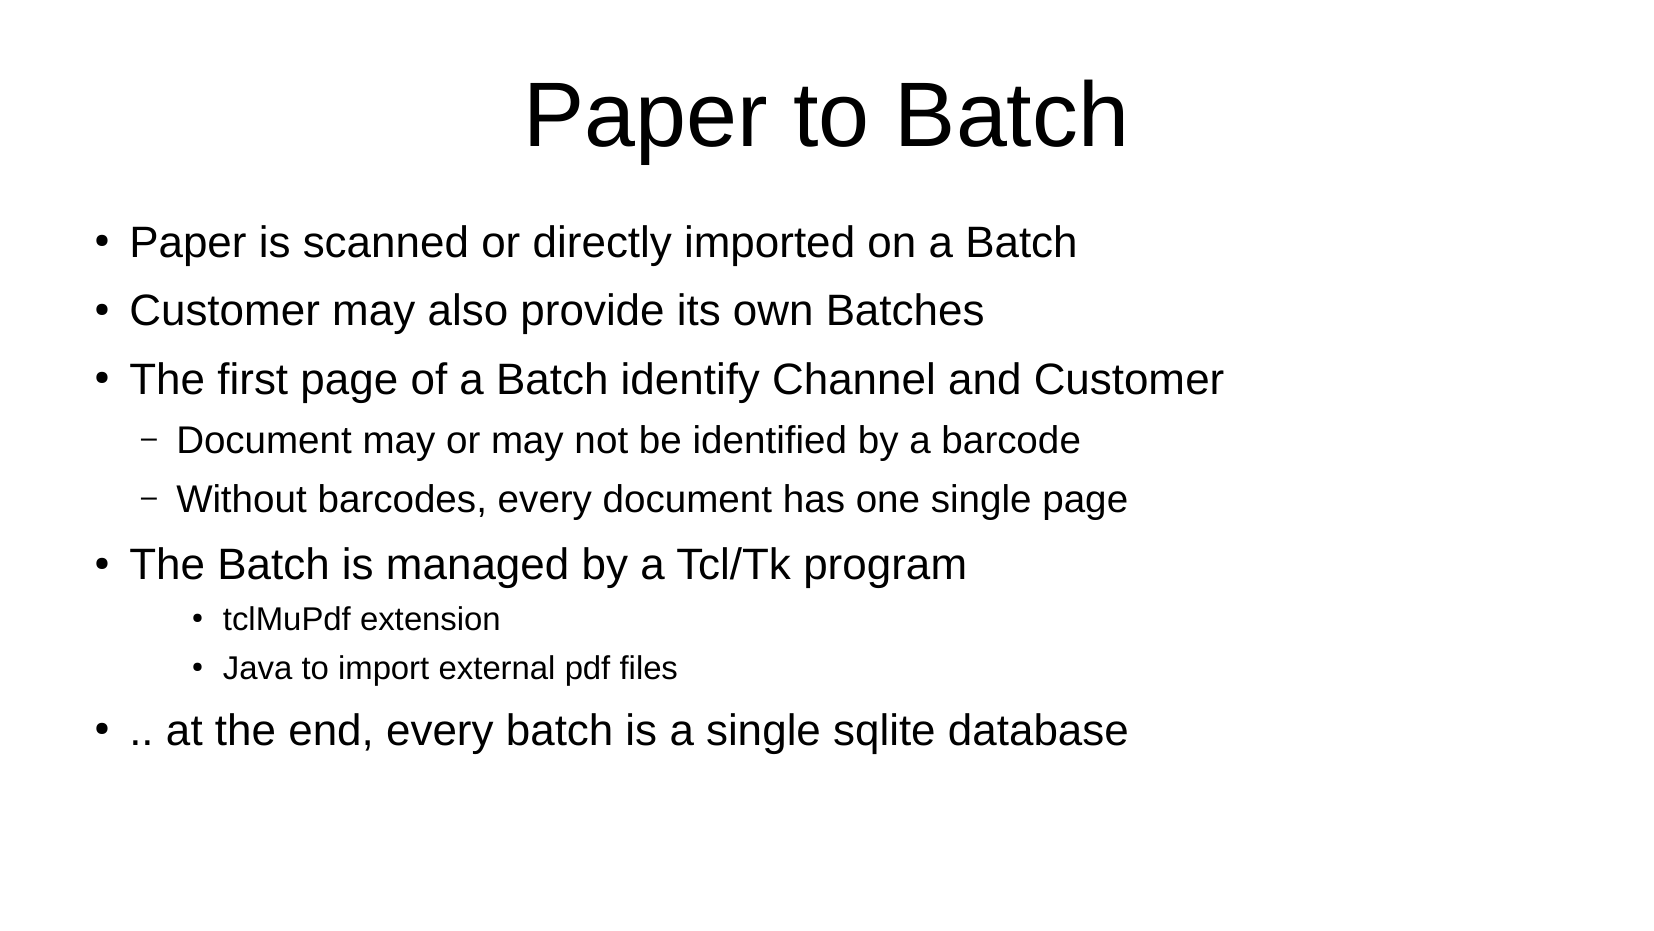

# Paper to Batch
Paper is scanned or directly imported on a Batch
Customer may also provide its own Batches
The first page of a Batch identify Channel and Customer
Document may or may not be identified by a barcode
Without barcodes, every document has one single page
The Batch is managed by a Tcl/Tk program
tclMuPdf extension
Java to import external pdf files
.. at the end, every batch is a single sqlite database